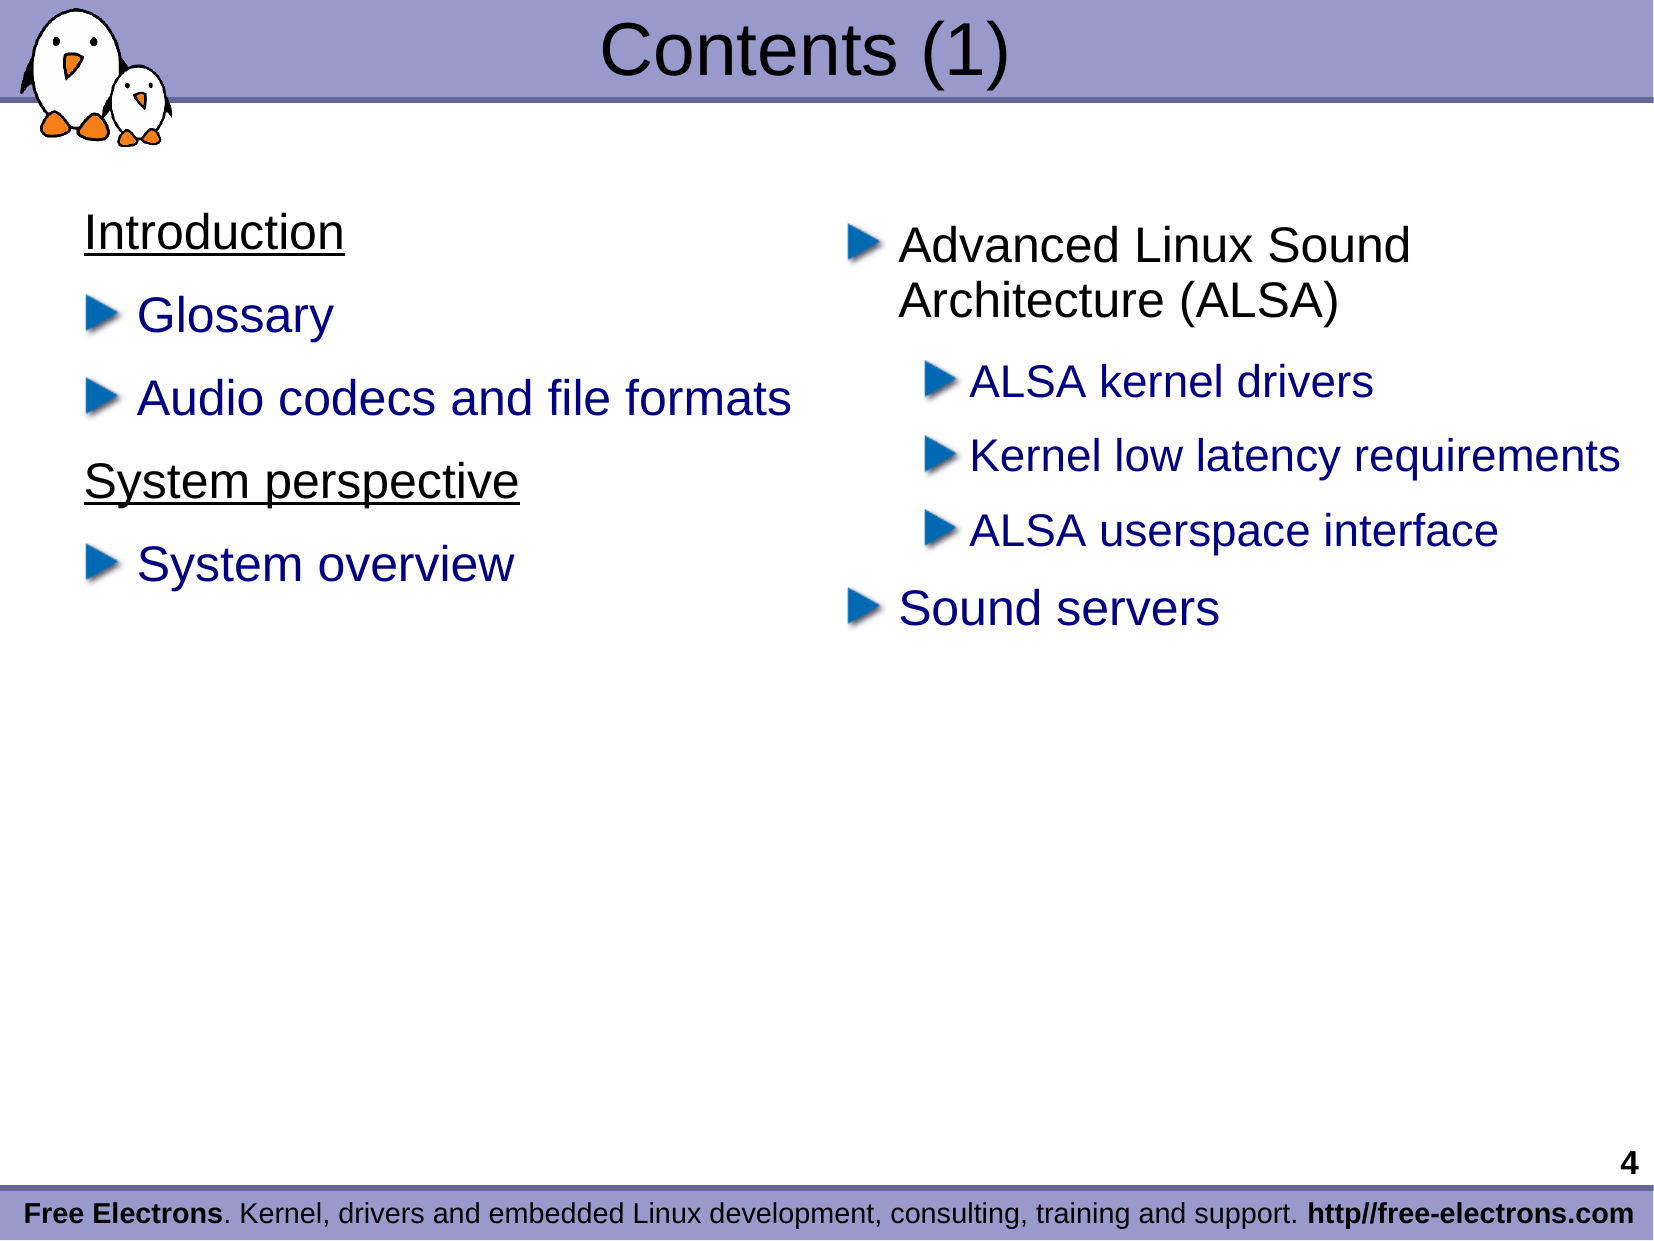

# Contents (1)
Introduction
Glossary
Audio codecs and file formats
System perspective
System overview
Advanced Linux Sound Architecture (ALSA)
ALSA kernel drivers
Kernel low latency requirements
ALSA userspace interface
Sound servers